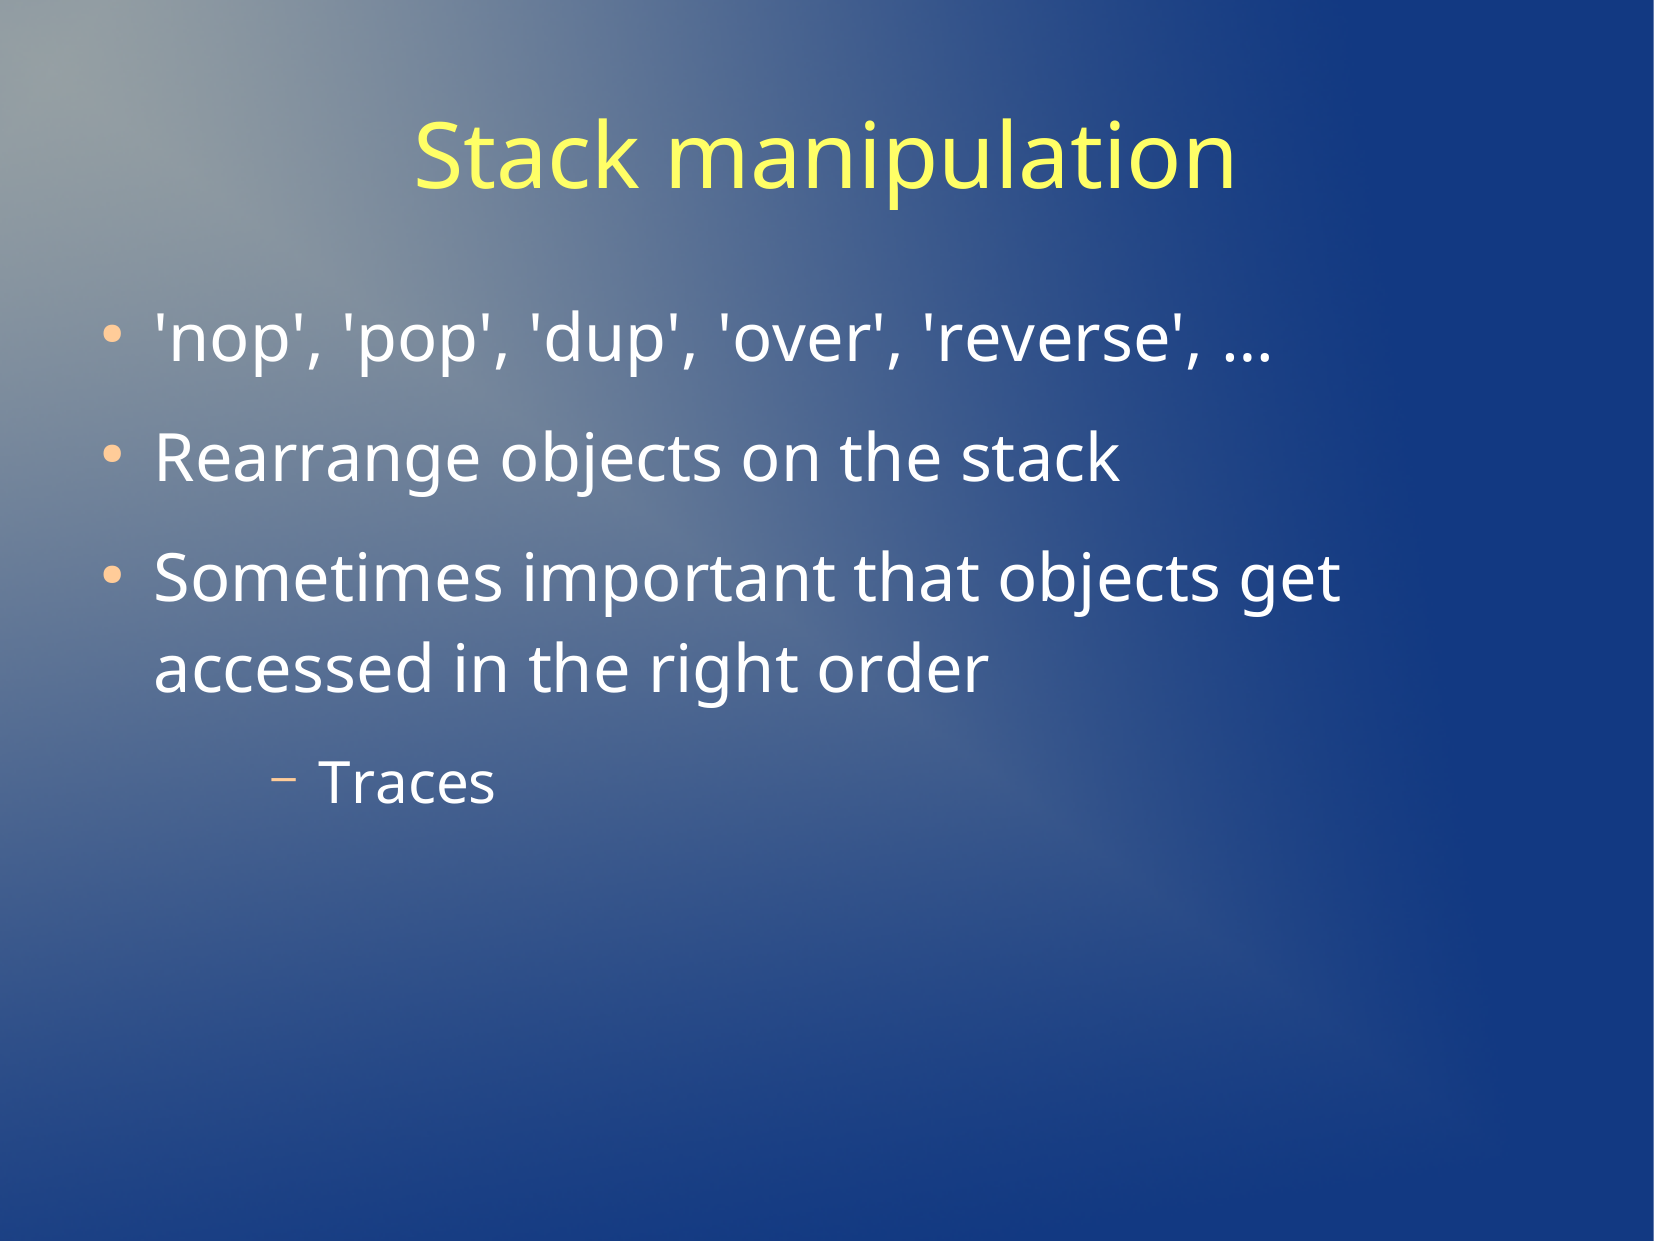

# Stack manipulation
'nop', 'pop', 'dup', 'over', 'reverse', …
Rearrange objects on the stack
Sometimes important that objects get accessed in the right order
Traces